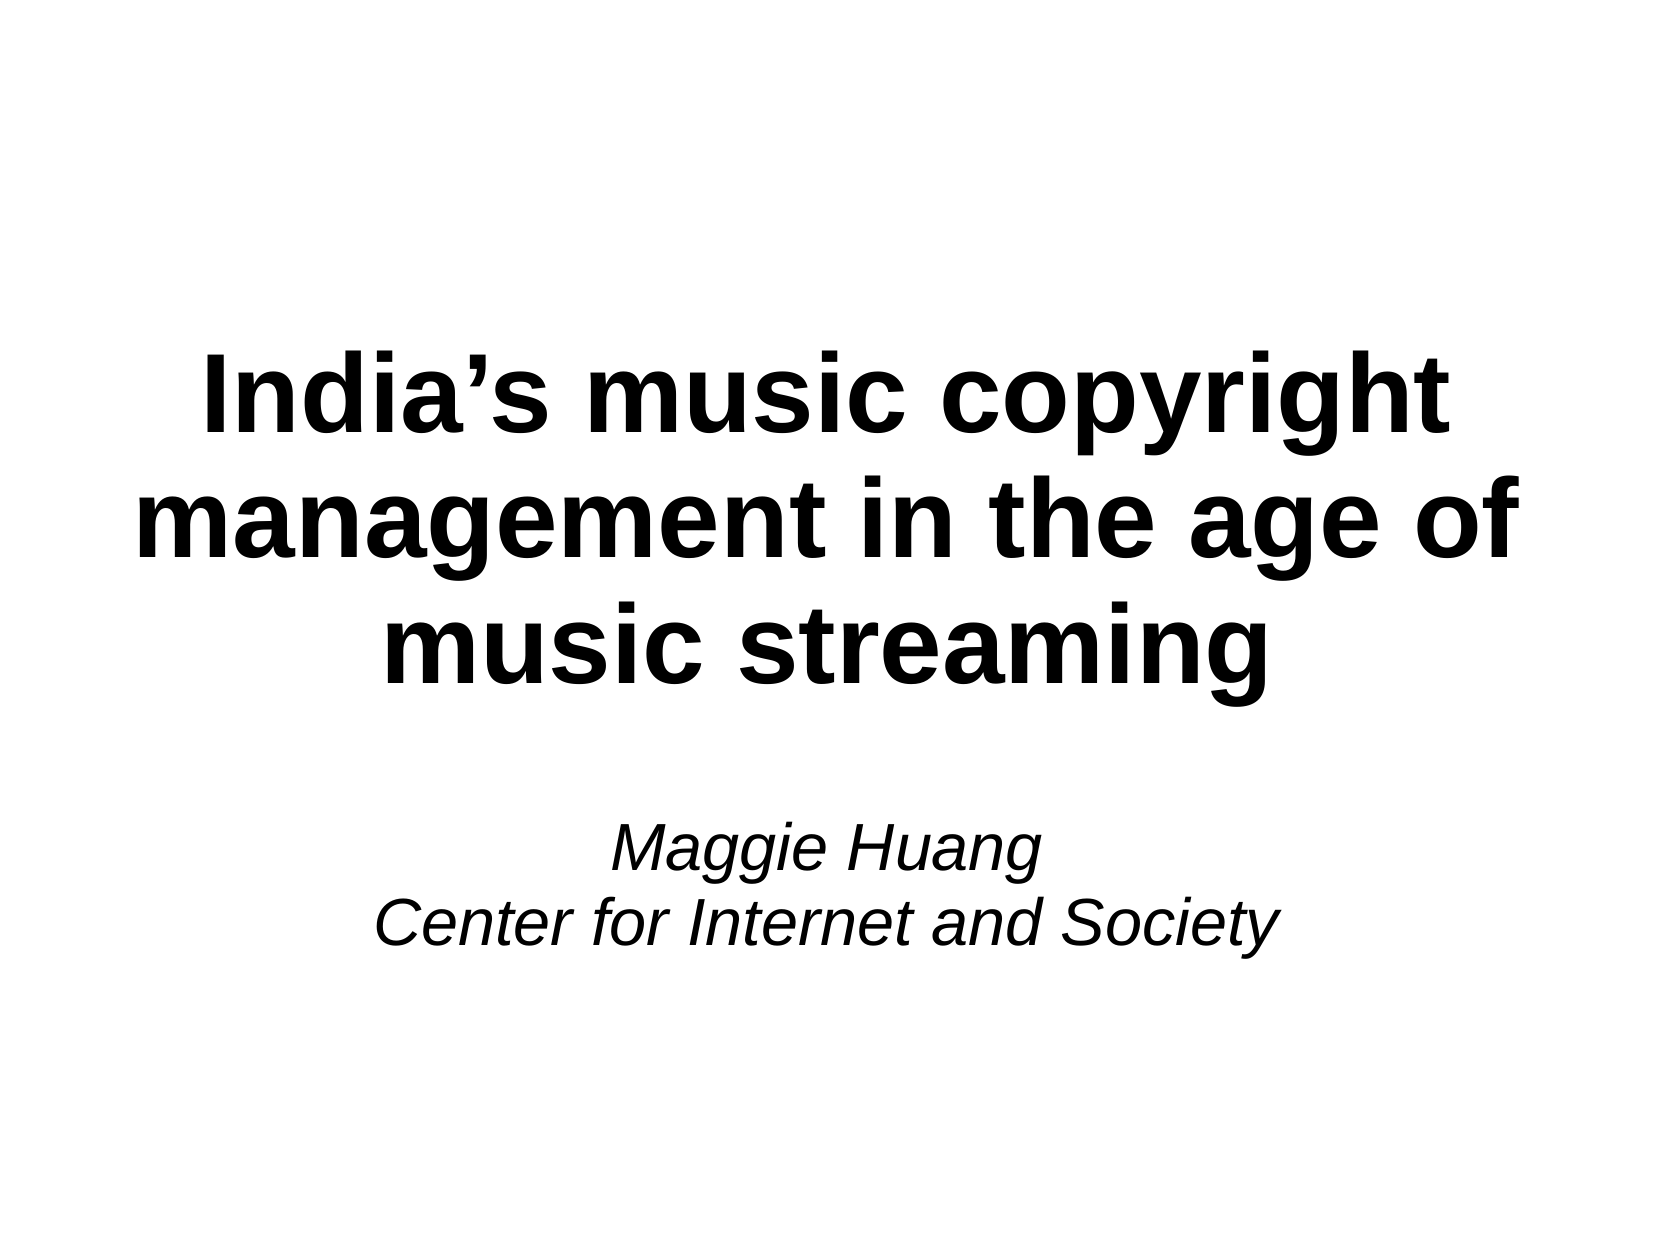

# India’s music copyright management in the age of music streaming
Maggie Huang
Center for Internet and Society